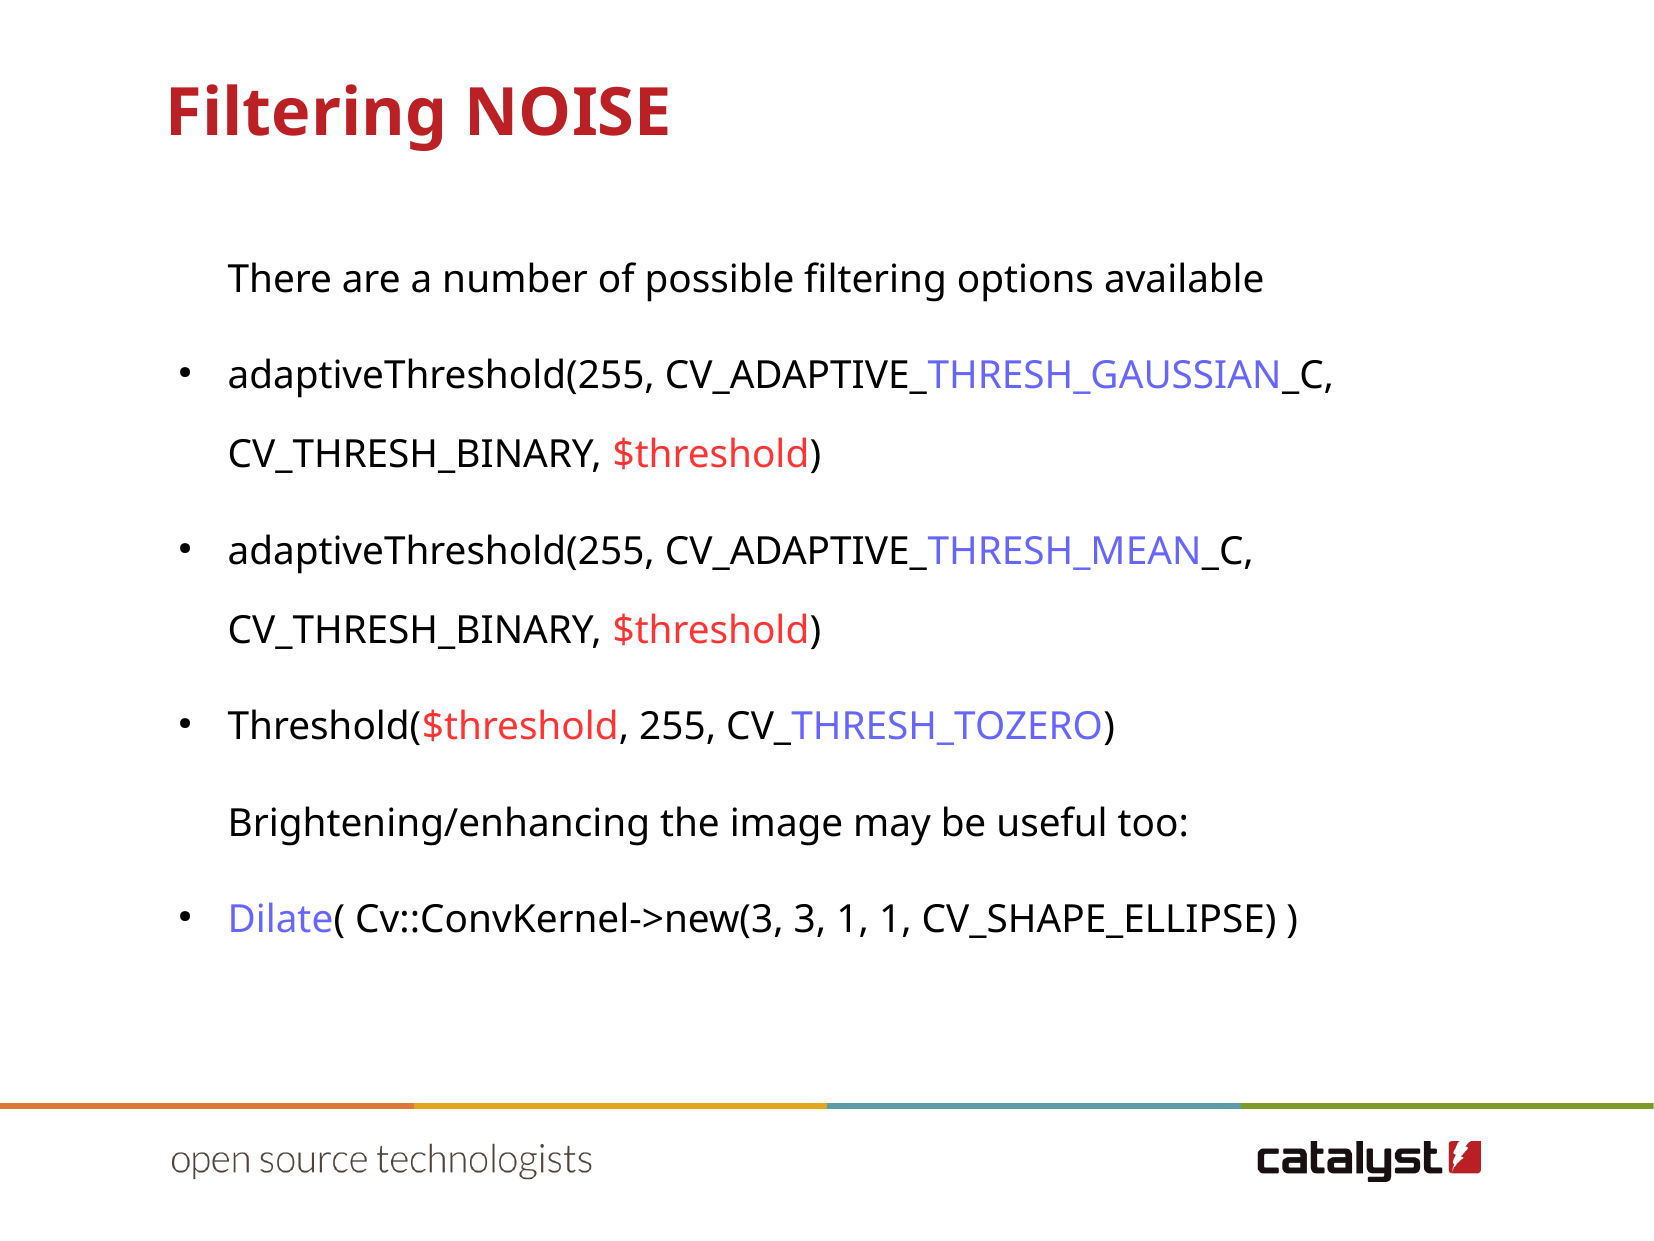

# Filtering NOISE
There are a number of possible filtering options available
adaptiveThreshold(255, CV_ADAPTIVE_THRESH_GAUSSIAN_C, 						CV_THRESH_BINARY, $threshold)
adaptiveThreshold(255, CV_ADAPTIVE_THRESH_MEAN_C, 								CV_THRESH_BINARY, $threshold)
Threshold($threshold, 255, CV_THRESH_TOZERO)
Brightening/enhancing the image may be useful too:
Dilate( Cv::ConvKernel->new(3, 3, 1, 1, CV_SHAPE_ELLIPSE) )